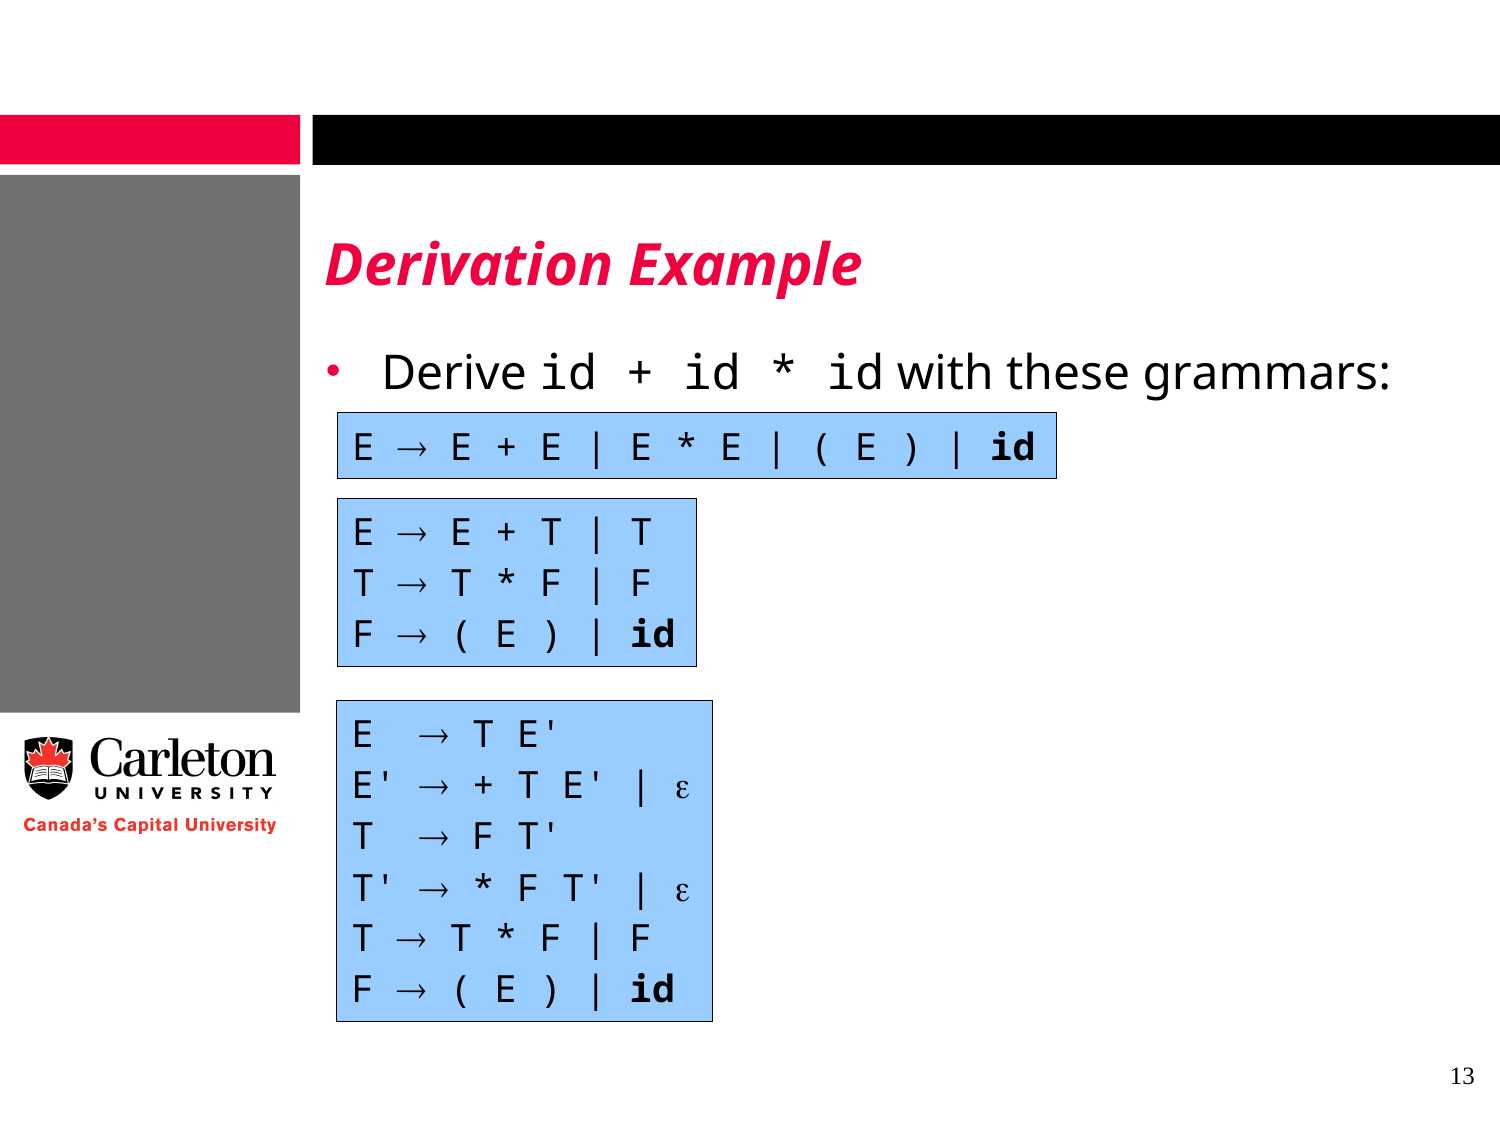

# Derivation Example
Derive id + id * id with these grammars:
E  E + E | E * E | ( E ) | id
E  E + T | T
T  T * F | F
F  ( E ) | id
E  T E'
E'  + T E' | e
T  F T'
T'  * F T' | e
T  T * F | F
F  ( E ) | id
13